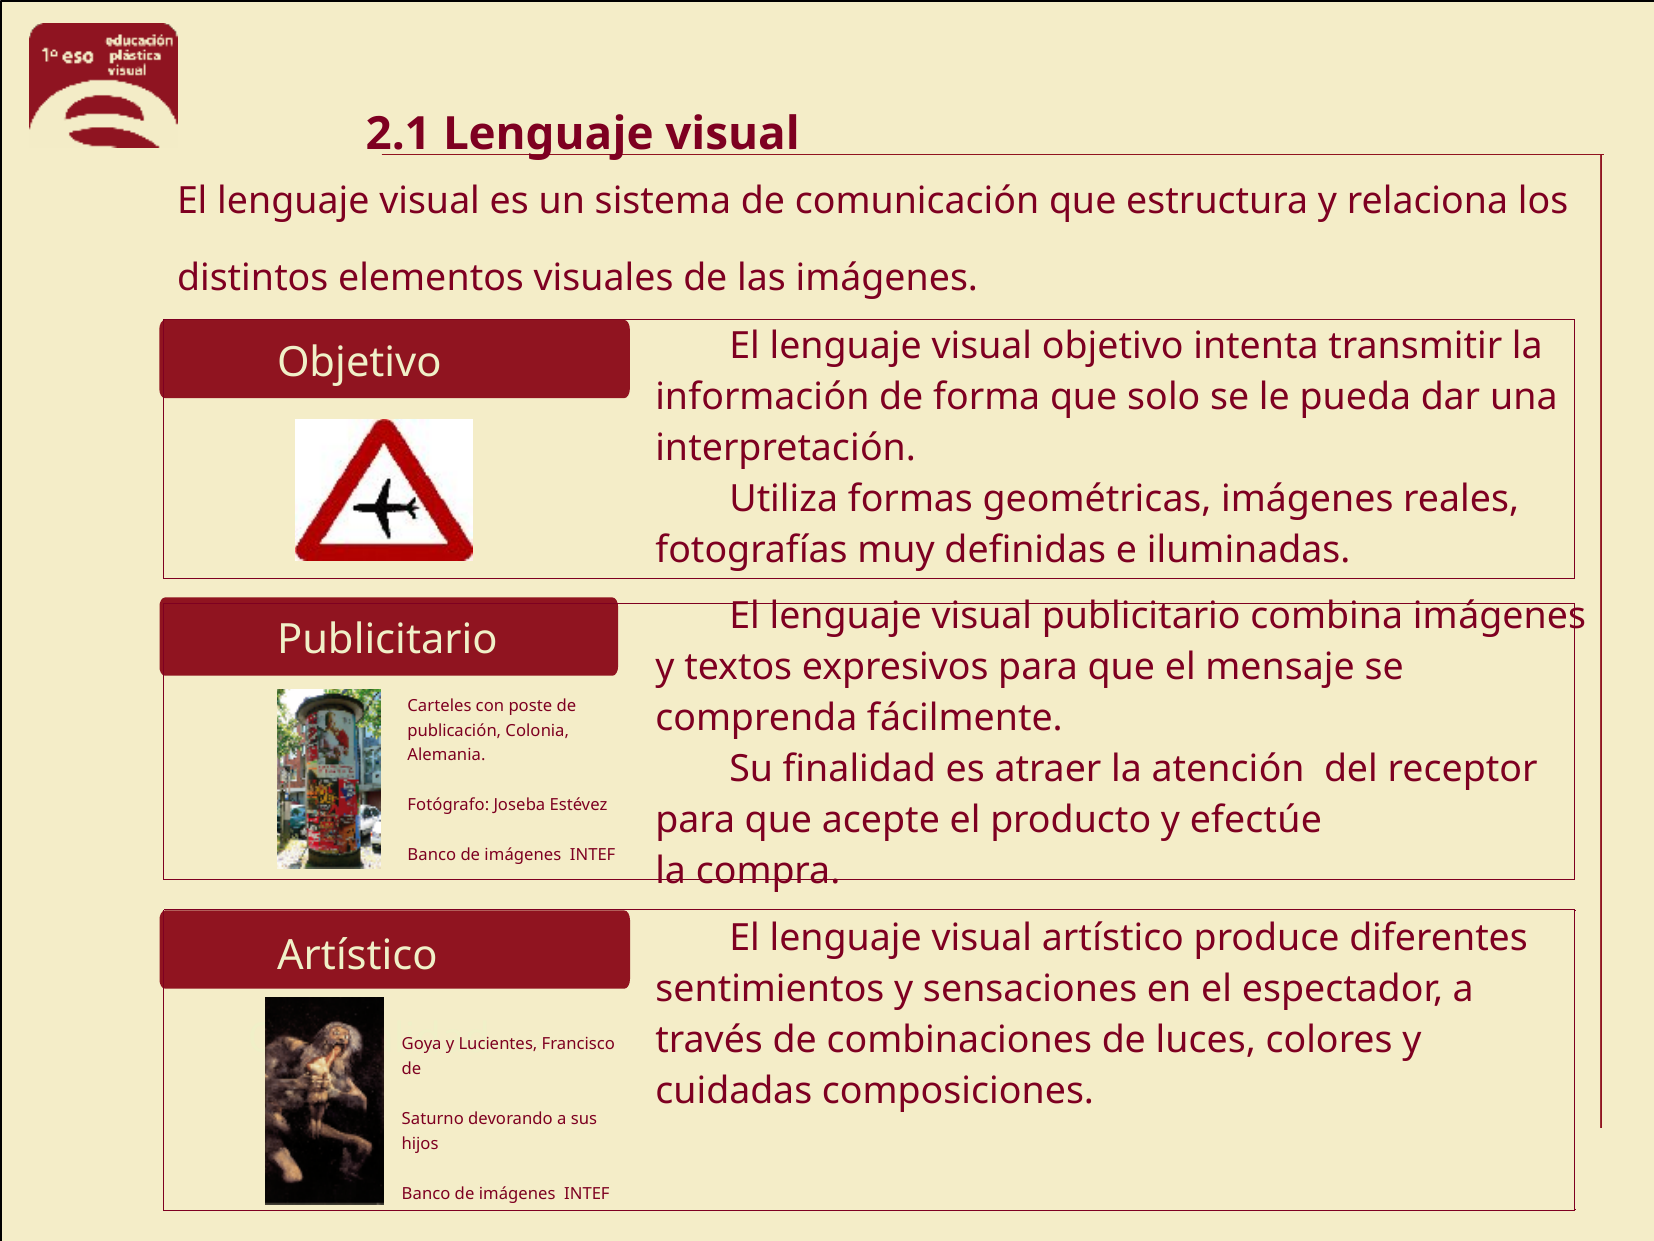

2.1 Lenguaje visual
El lenguaje visual es un sistema de comunicación que estructura y relaciona los distintos elementos visuales de las imágenes.
#
	El lenguaje visual objetivo intenta transmitir la información de forma que solo se le pueda dar una interpretación.
	Utiliza formas geométricas, imágenes reales, fotografías muy definidas e iluminadas.
	Objetivo
	El lenguaje visual publicitario combina imágenes y textos expresivos para que el mensaje se comprenda fácilmente.
	Su finalidad es atraer la atención del receptor para que acepte el producto y efectúe
la compra.
	Publicitario
Carteles con poste de publicación, Colonia, Alemania.
Fotógrafo: Joseba Estévez
Banco de imágenes INTEF
	El lenguaje visual artístico produce diferentes sentimientos y sensaciones en el espectador, a través de combinaciones de luces, colores y cuidadas composiciones.
	Artístico
	Originalidad
Goya y Lucientes, Francisco de
Saturno devorando a sus hijos
Banco de imágenes INTEF